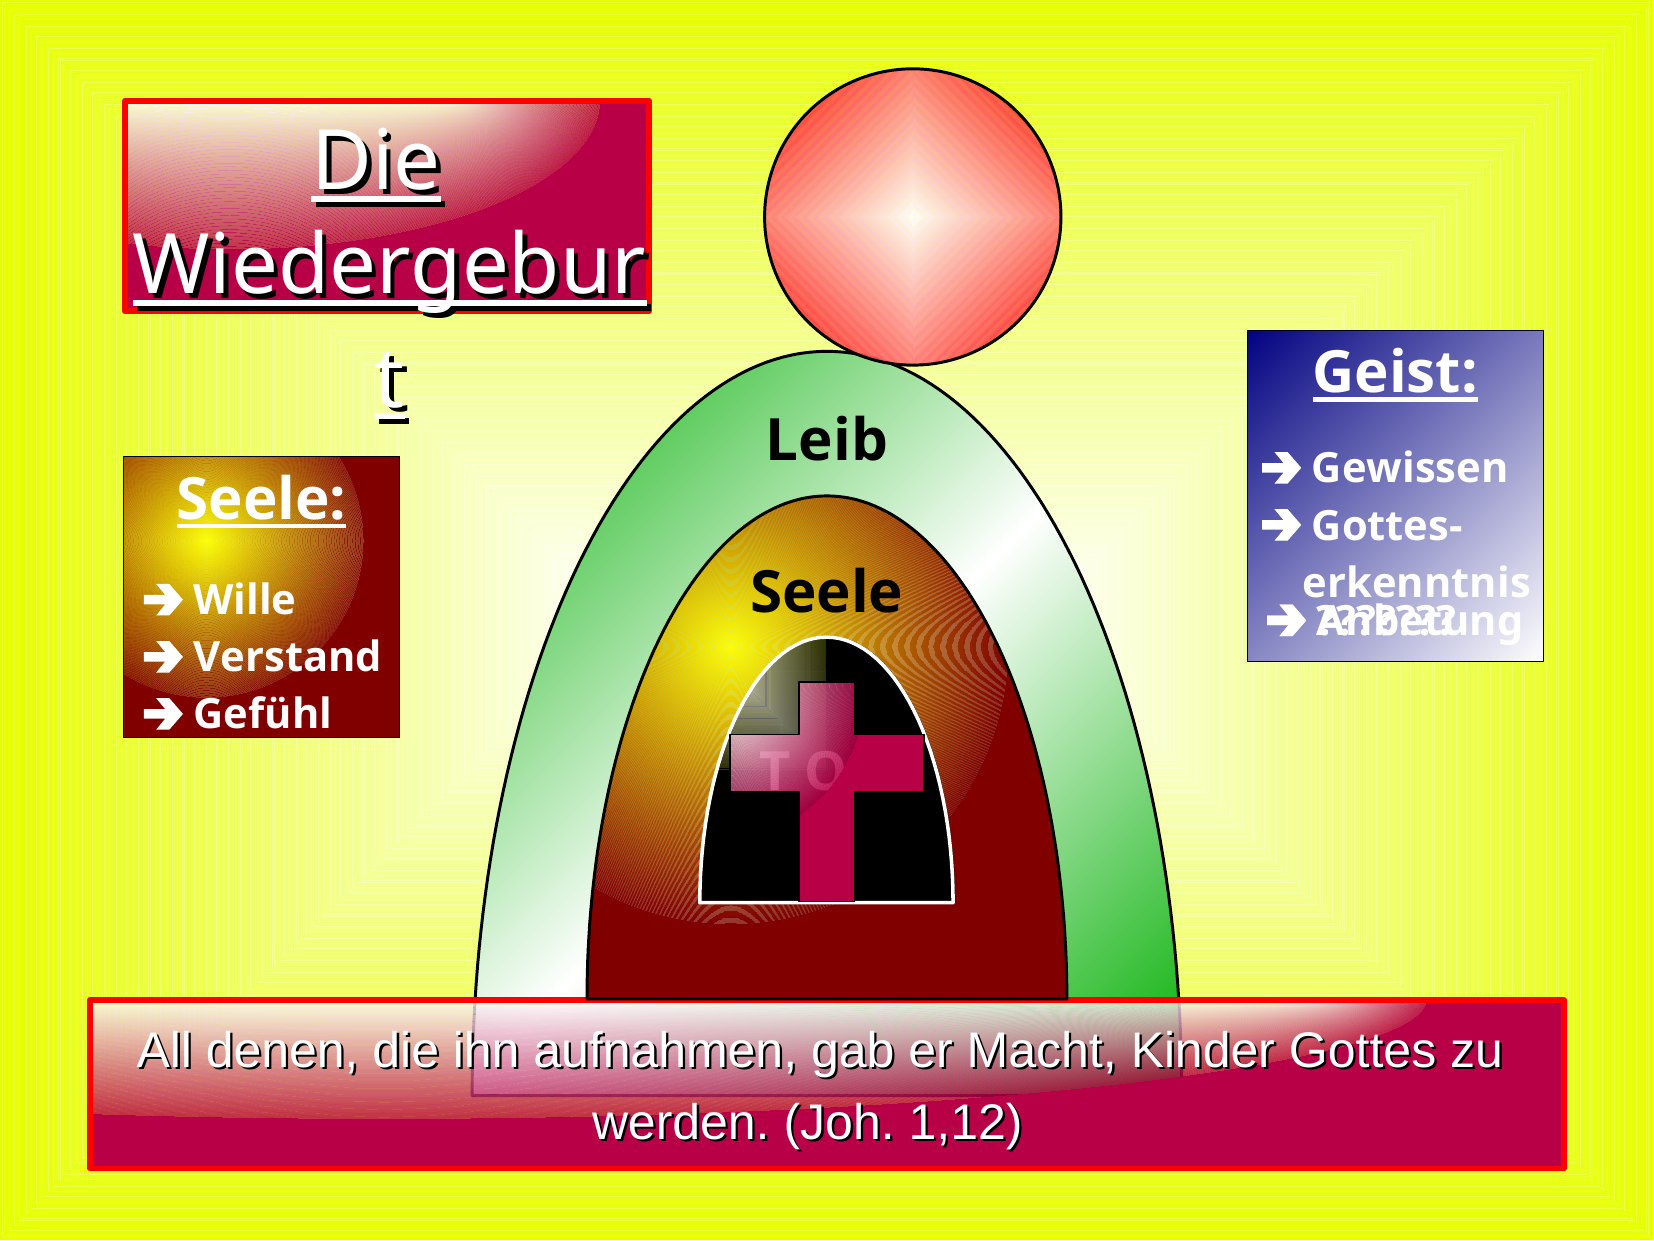

Die
Wiedergeburt
Geist:
 Gewissen
 Gottes-
 erkenntnis
Leib
Seele:
 Wille
 Verstand
 Gefühl
Seele
 ???????
 Anbetung
T O T
Geist
All denen, die ihn aufnahmen, gab er Macht, Kinder Gottes zu
werden. (Joh. 1,12)